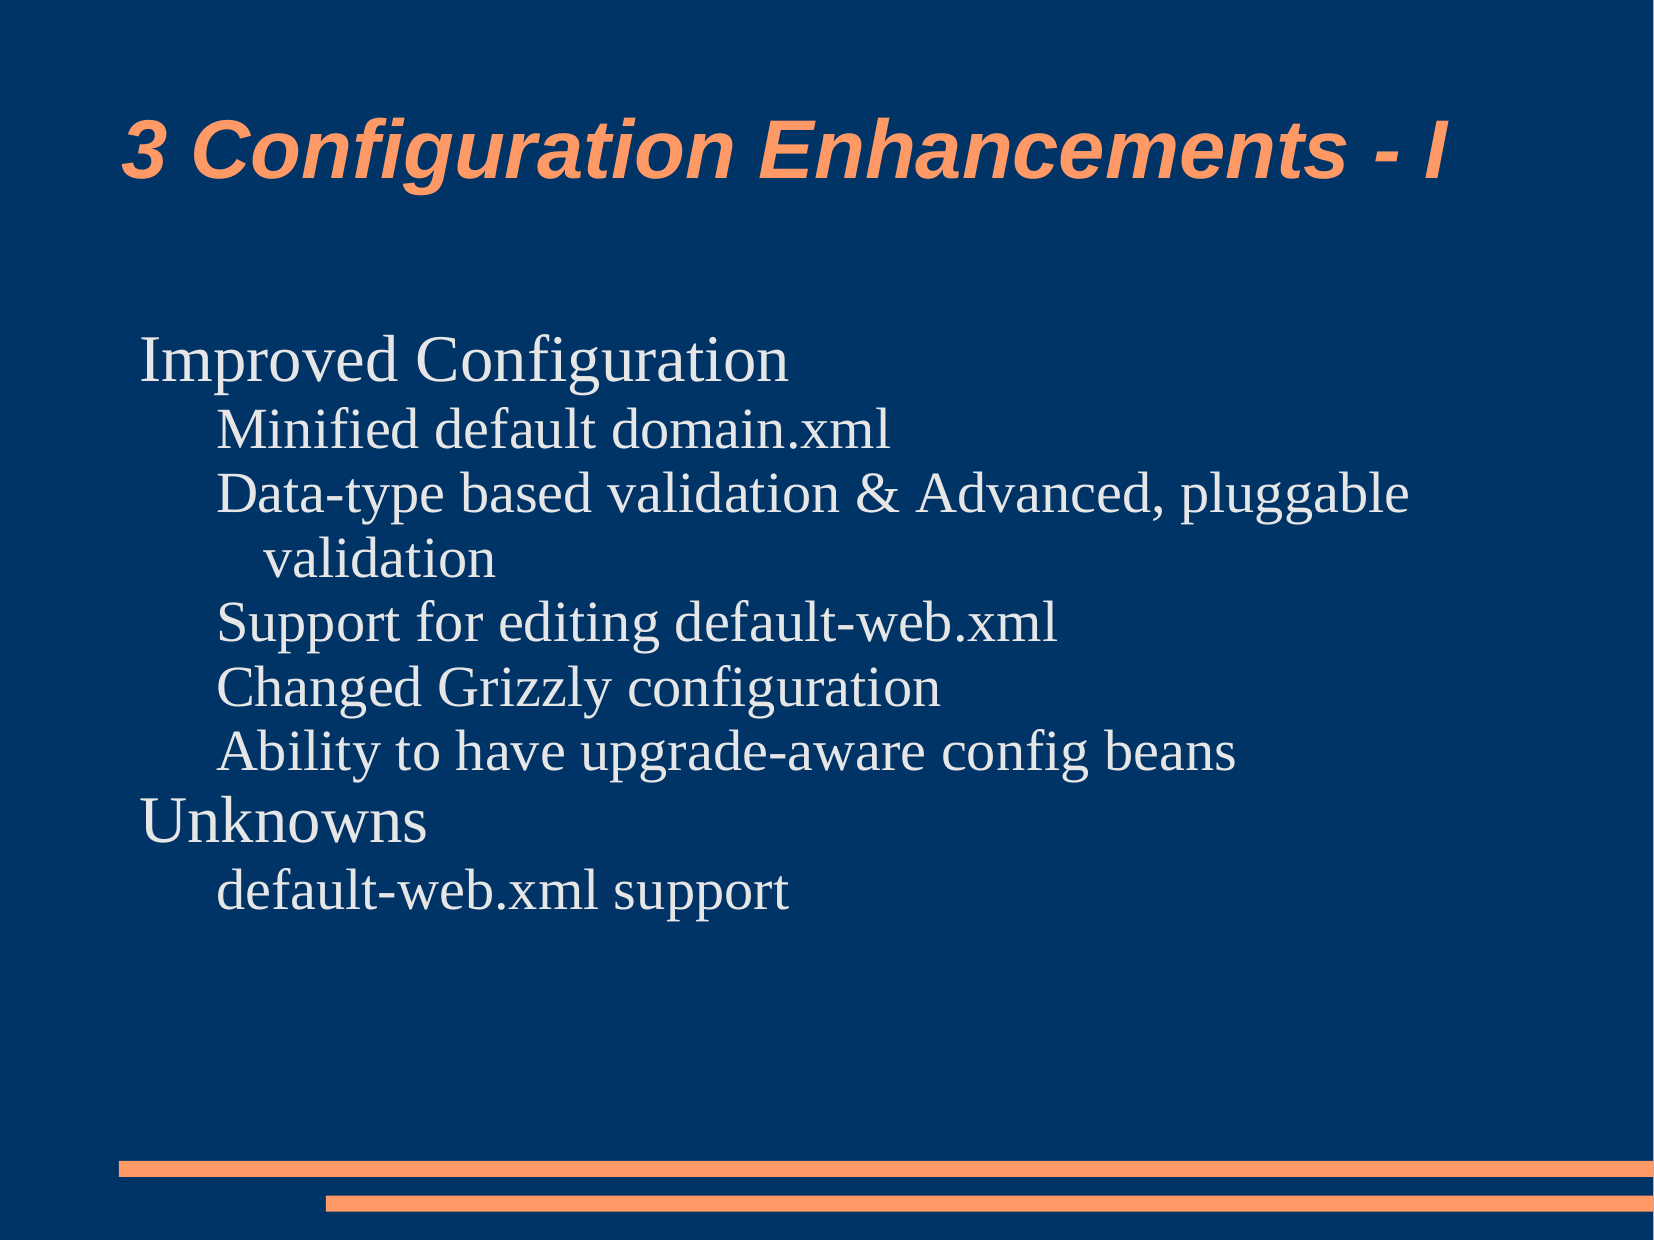

# 3 Configuration Enhancements - I
Improved Configuration
Minified default domain.xml
Data-type based validation & Advanced, pluggable validation
Support for editing default-web.xml
Changed Grizzly configuration
Ability to have upgrade-aware config beans
Unknowns
default-web.xml support